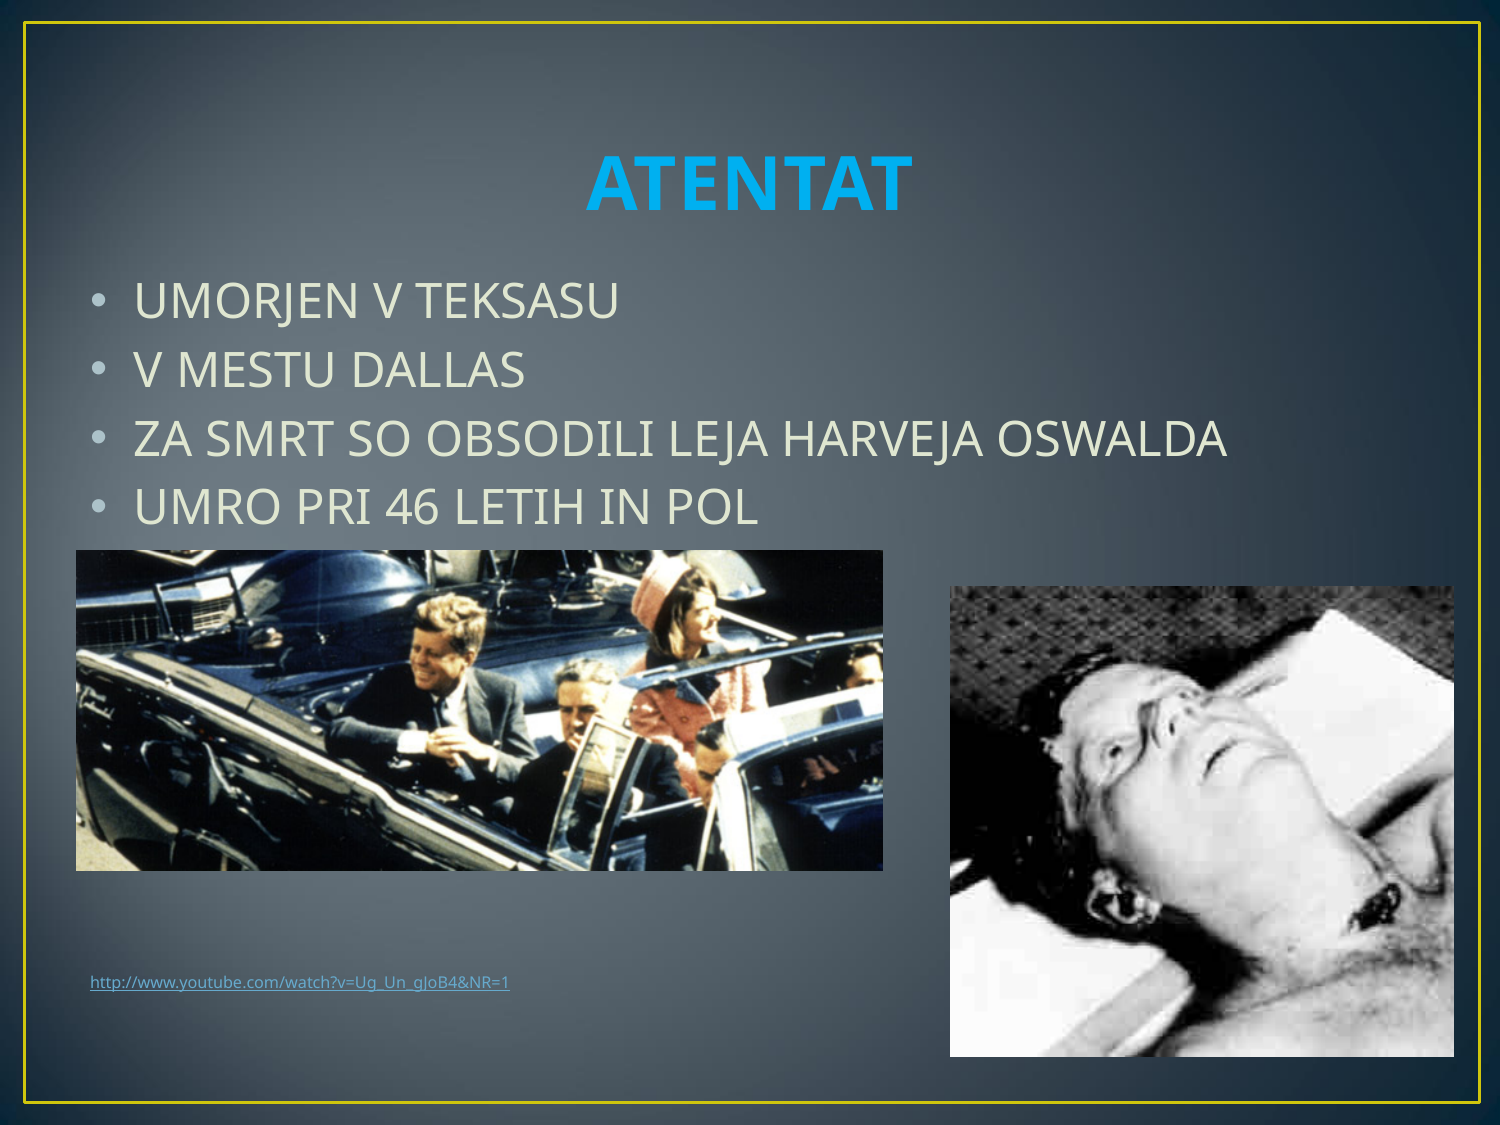

# ATENTAT
UMORJEN V TEKSASU
V MESTU DALLAS
ZA SMRT SO OBSODILI LEJA HARVEJA OSWALDA
UMRO PRI 46 LETIH IN POL
http://www.youtube.com/watch?v=Ug_Un_gJoB4&NR=1